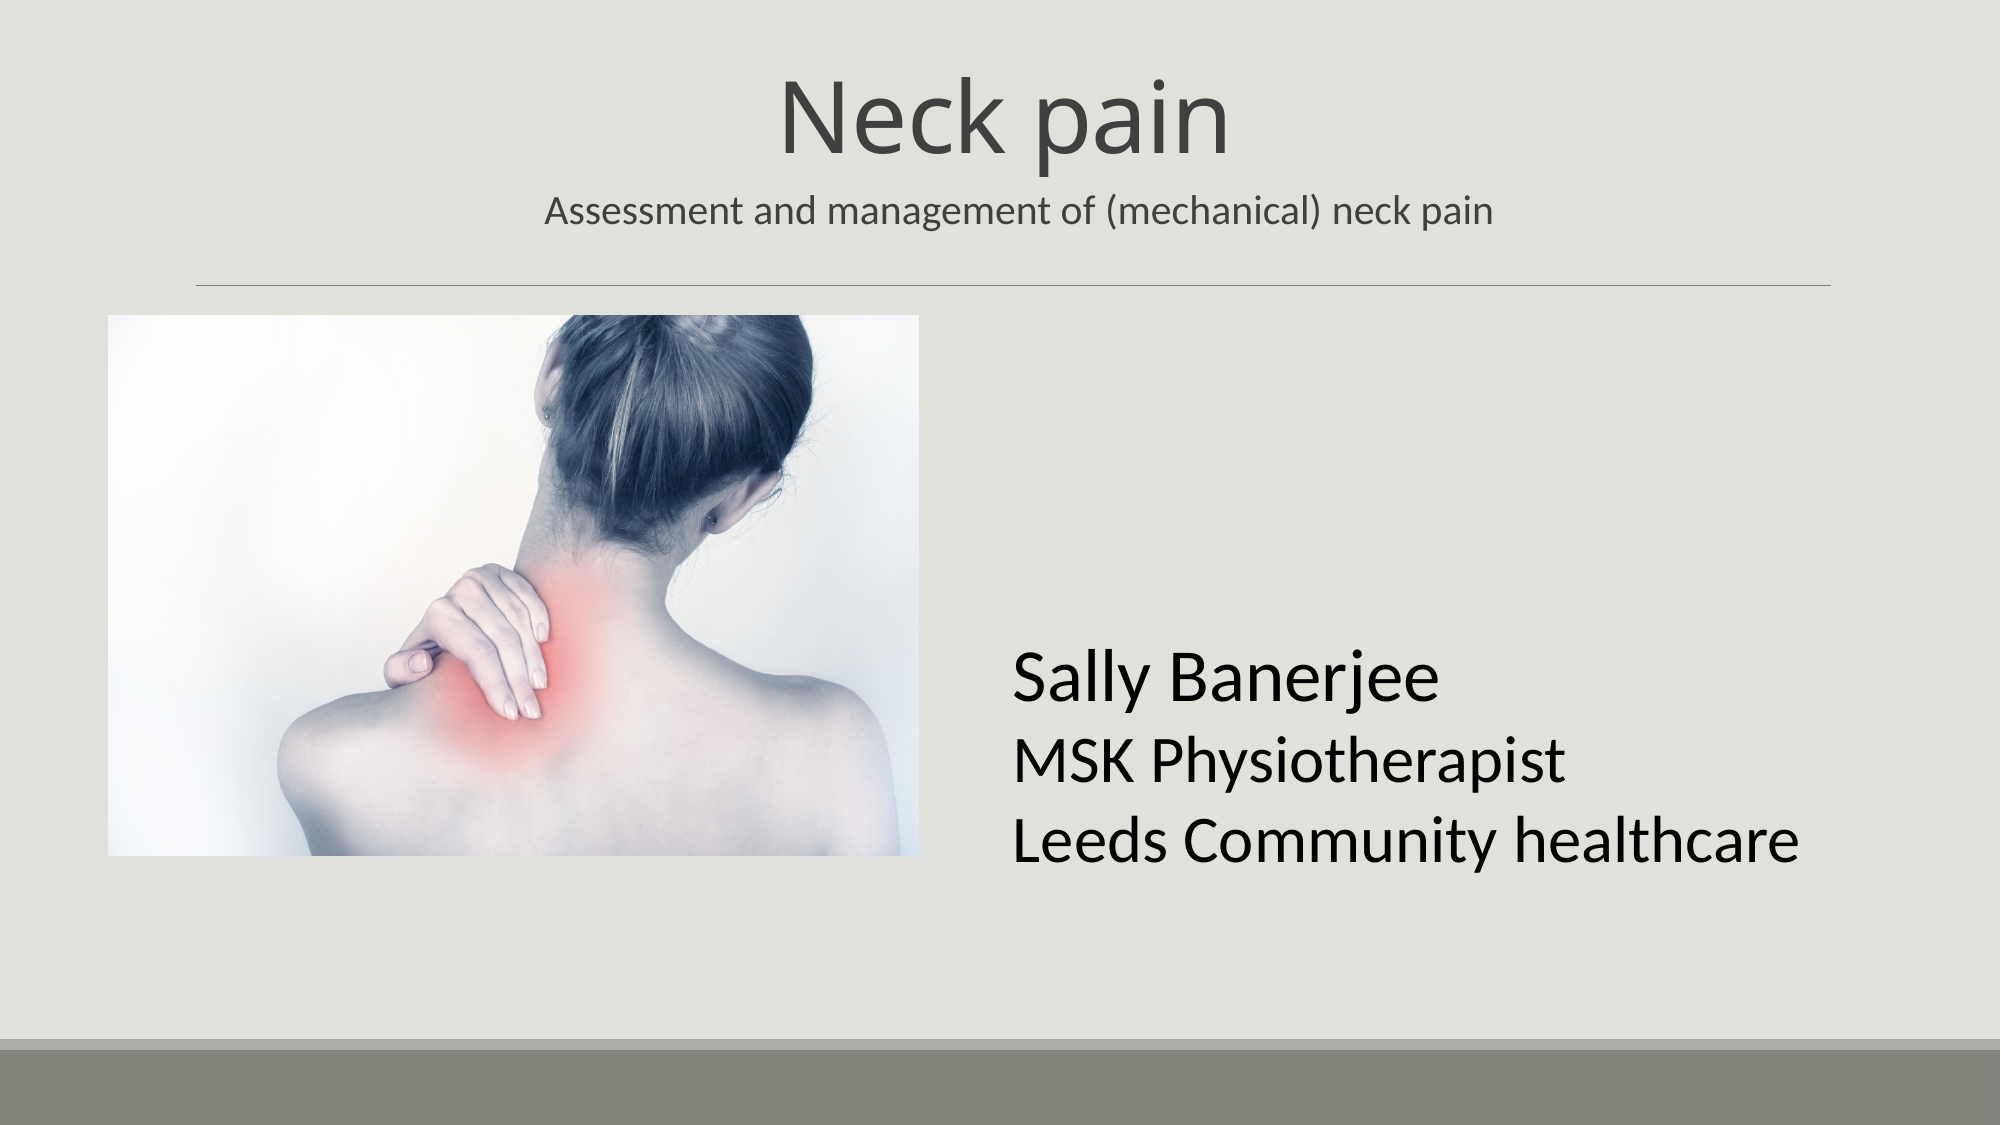

# Neck pain
Assessment and management of (mechanical) neck pain
Sally Banerjee
MSK Physiotherapist
Leeds Community healthcare